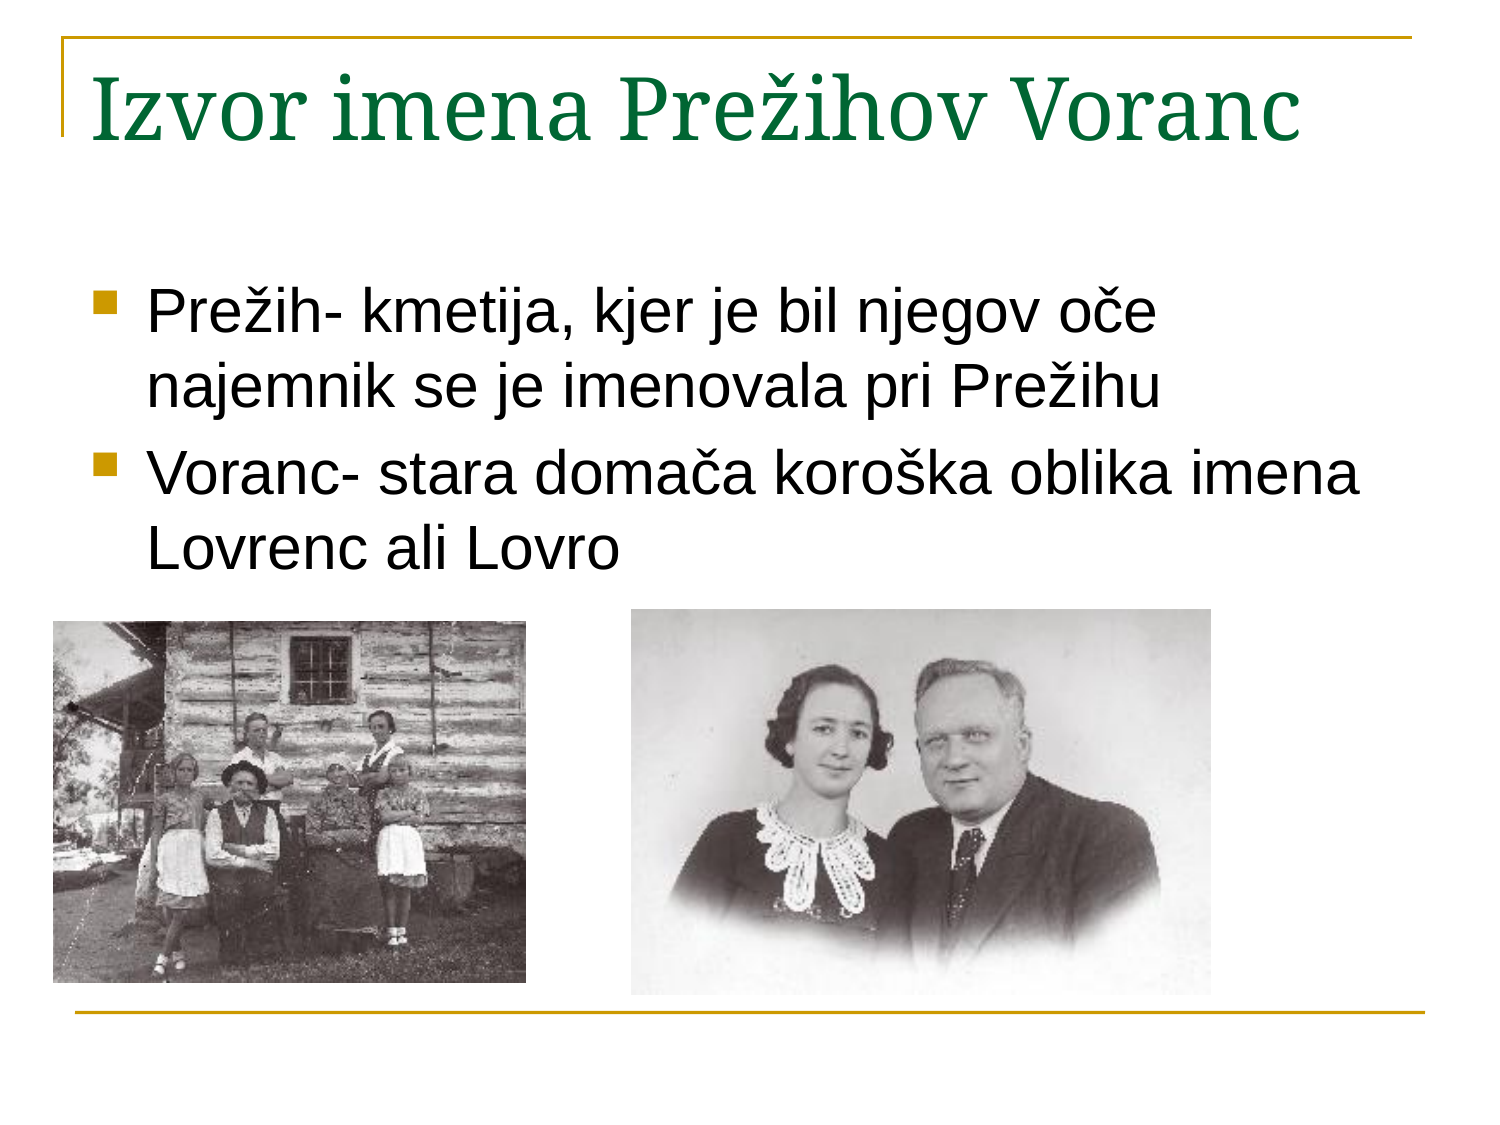

# Izvor imena Prežihov Voranc
Prežih- kmetija, kjer je bil njegov oče najemnik se je imenovala pri Prežihu
Voranc- stara domača koroška oblika imena Lovrenc ali Lovro